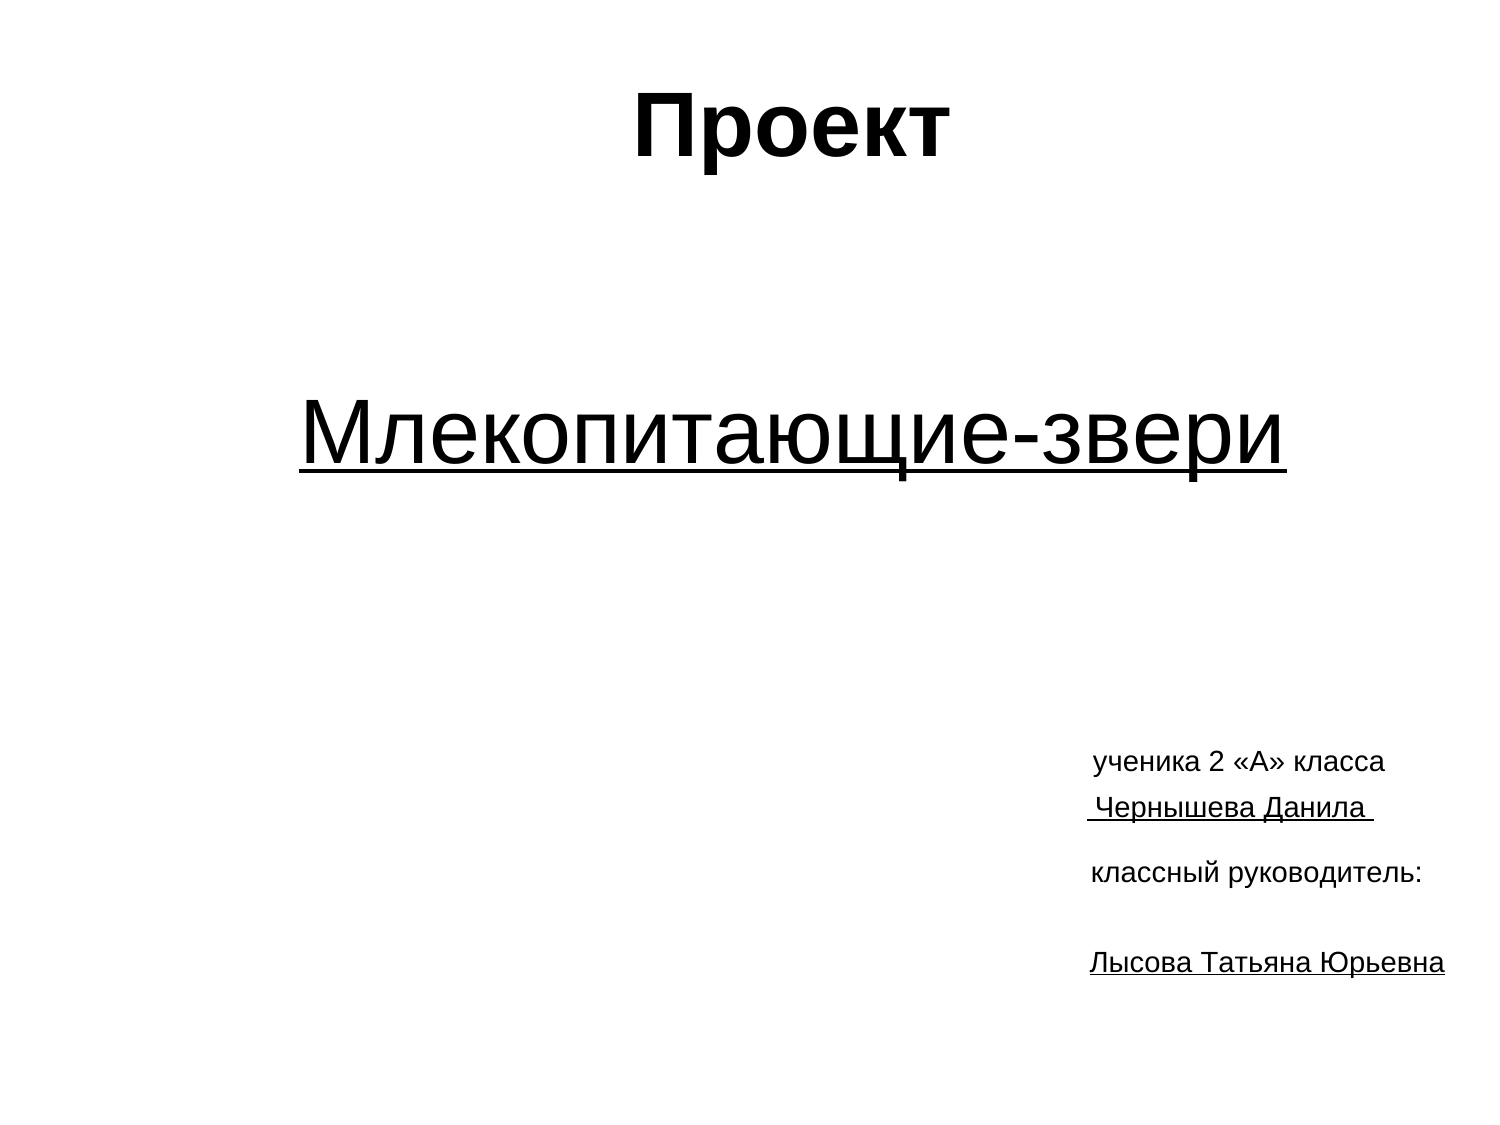

# Проект Млекопитающие-звери ученика 2 «А» класса Чернышева Данила классный руководитель: Лысова Татьяна Юрьевна